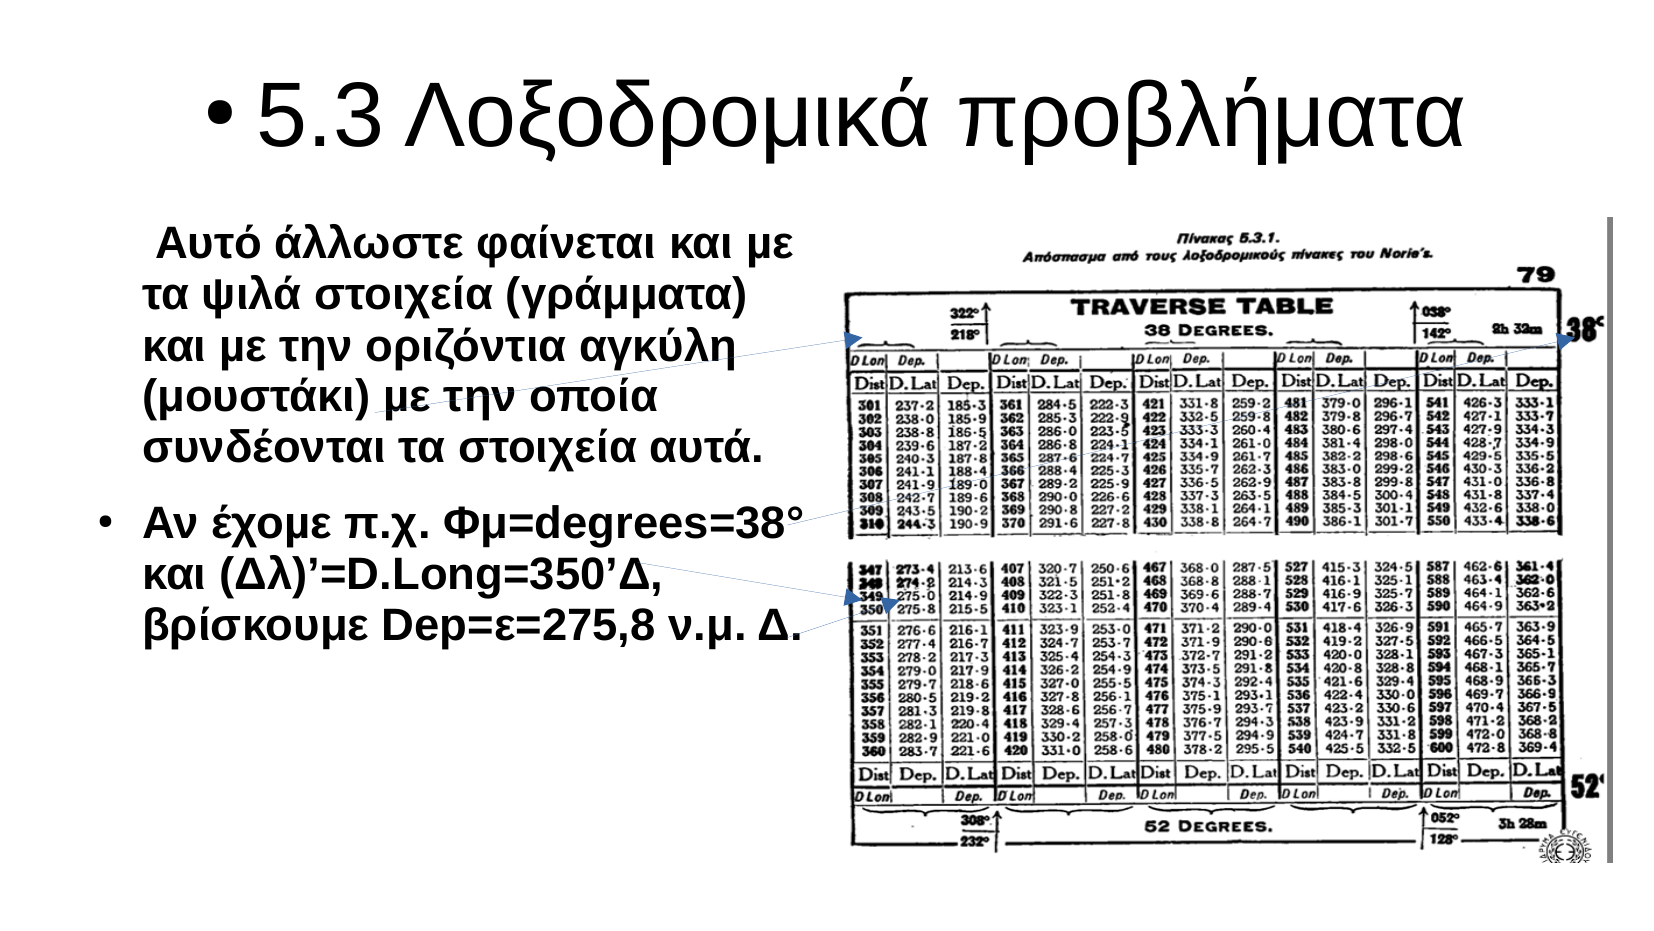

# 5.3 Λοξοδρομικά προβλήματα
 Αυτό άλλωστε φαίνεται και µε τα ψιλά στοιχεία (γράμματα) και µε την οριζόντια αγκύλη (μουστάκι) µε την οποία συνδέονται τα στοιχεία αυτά.
Αν έχοµε π.χ. Φμ=degrees=38° και (Δλ)’=D.Long=350’Δ, βρίσκουμε Dep=ε=275,8 ν.μ. Δ.